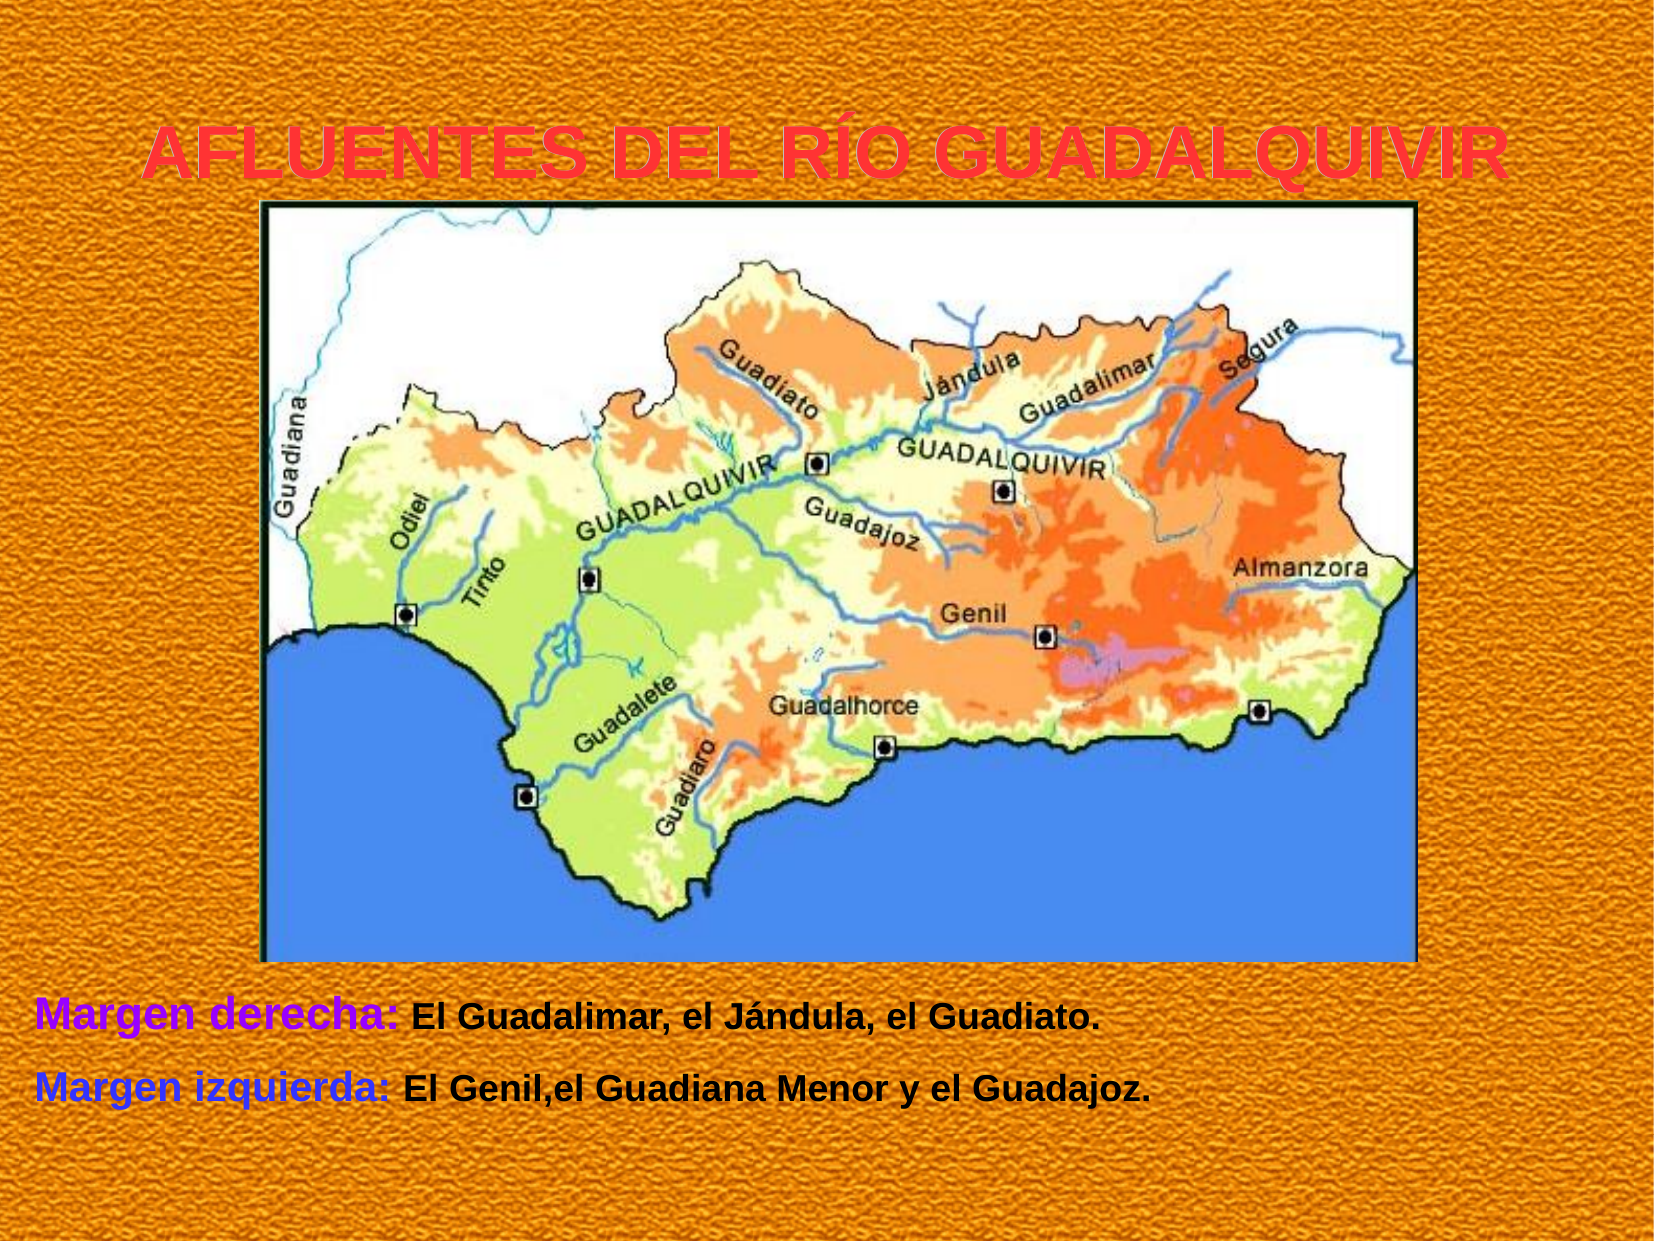

# AFLUENTES DEL RÍO GUADALQUIVIR
Margen derecha: El Guadalimar, el Jándula, el Guadiato.
Margen izquierda: El Genil,el Guadiana Menor y el Guadajoz.